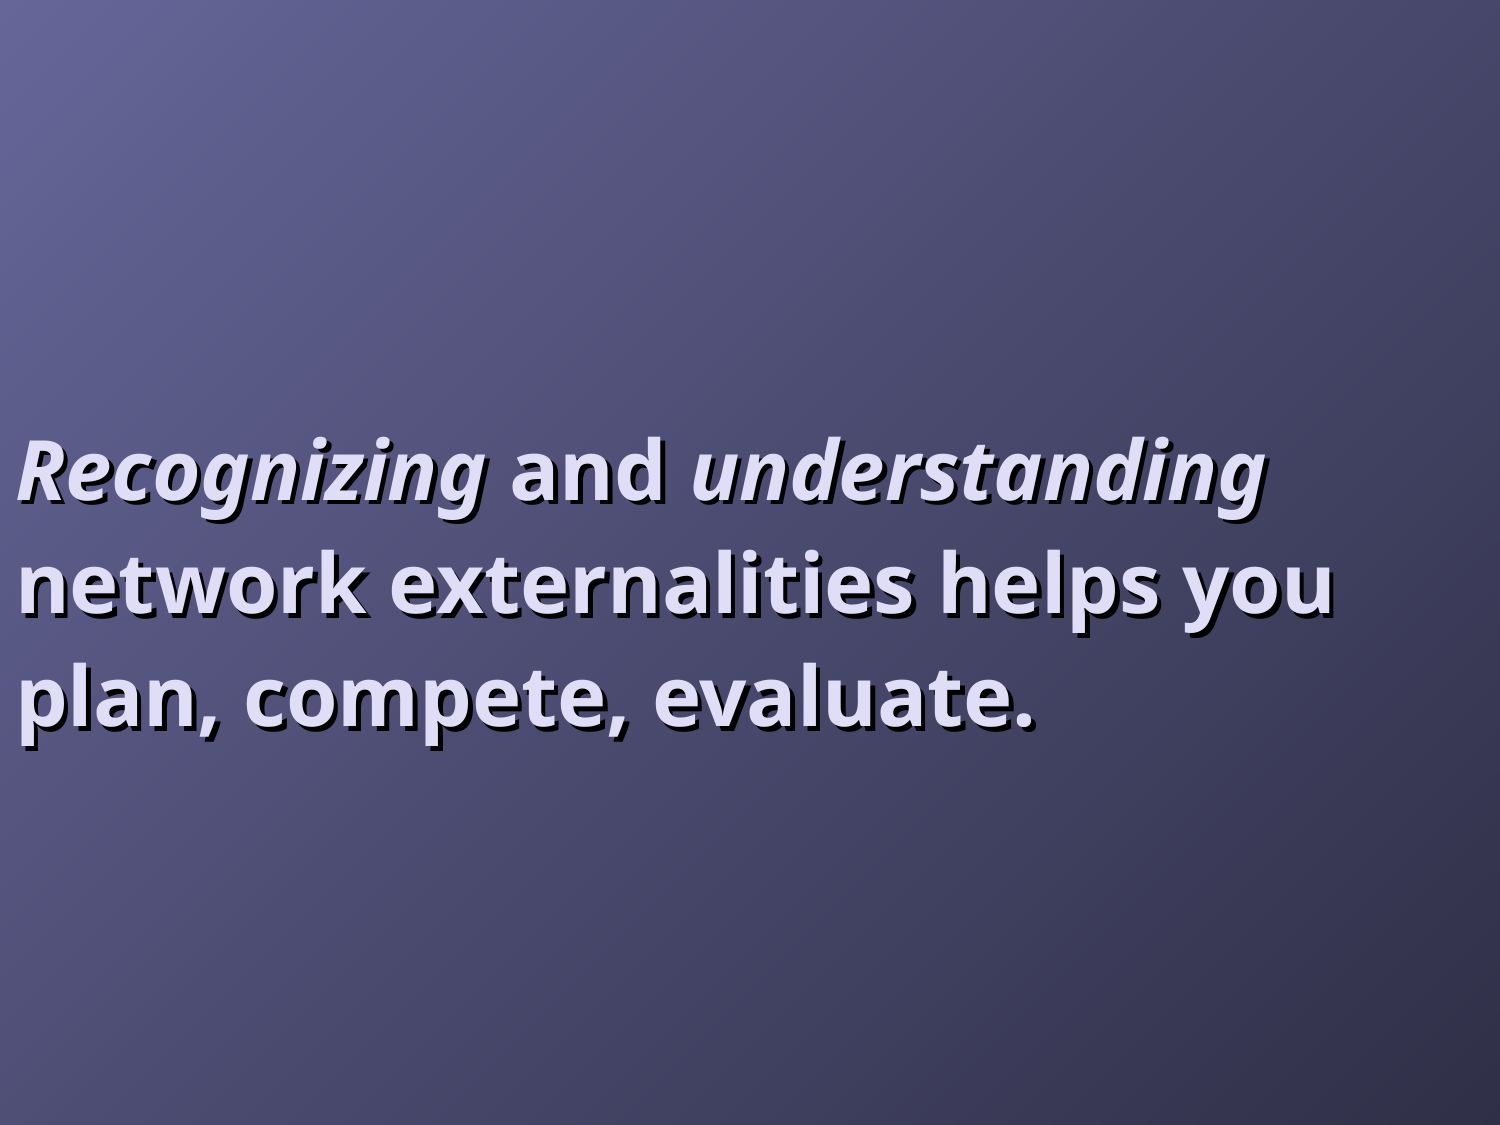

# Recognizing and understanding network externalities helps you plan, compete, evaluate.